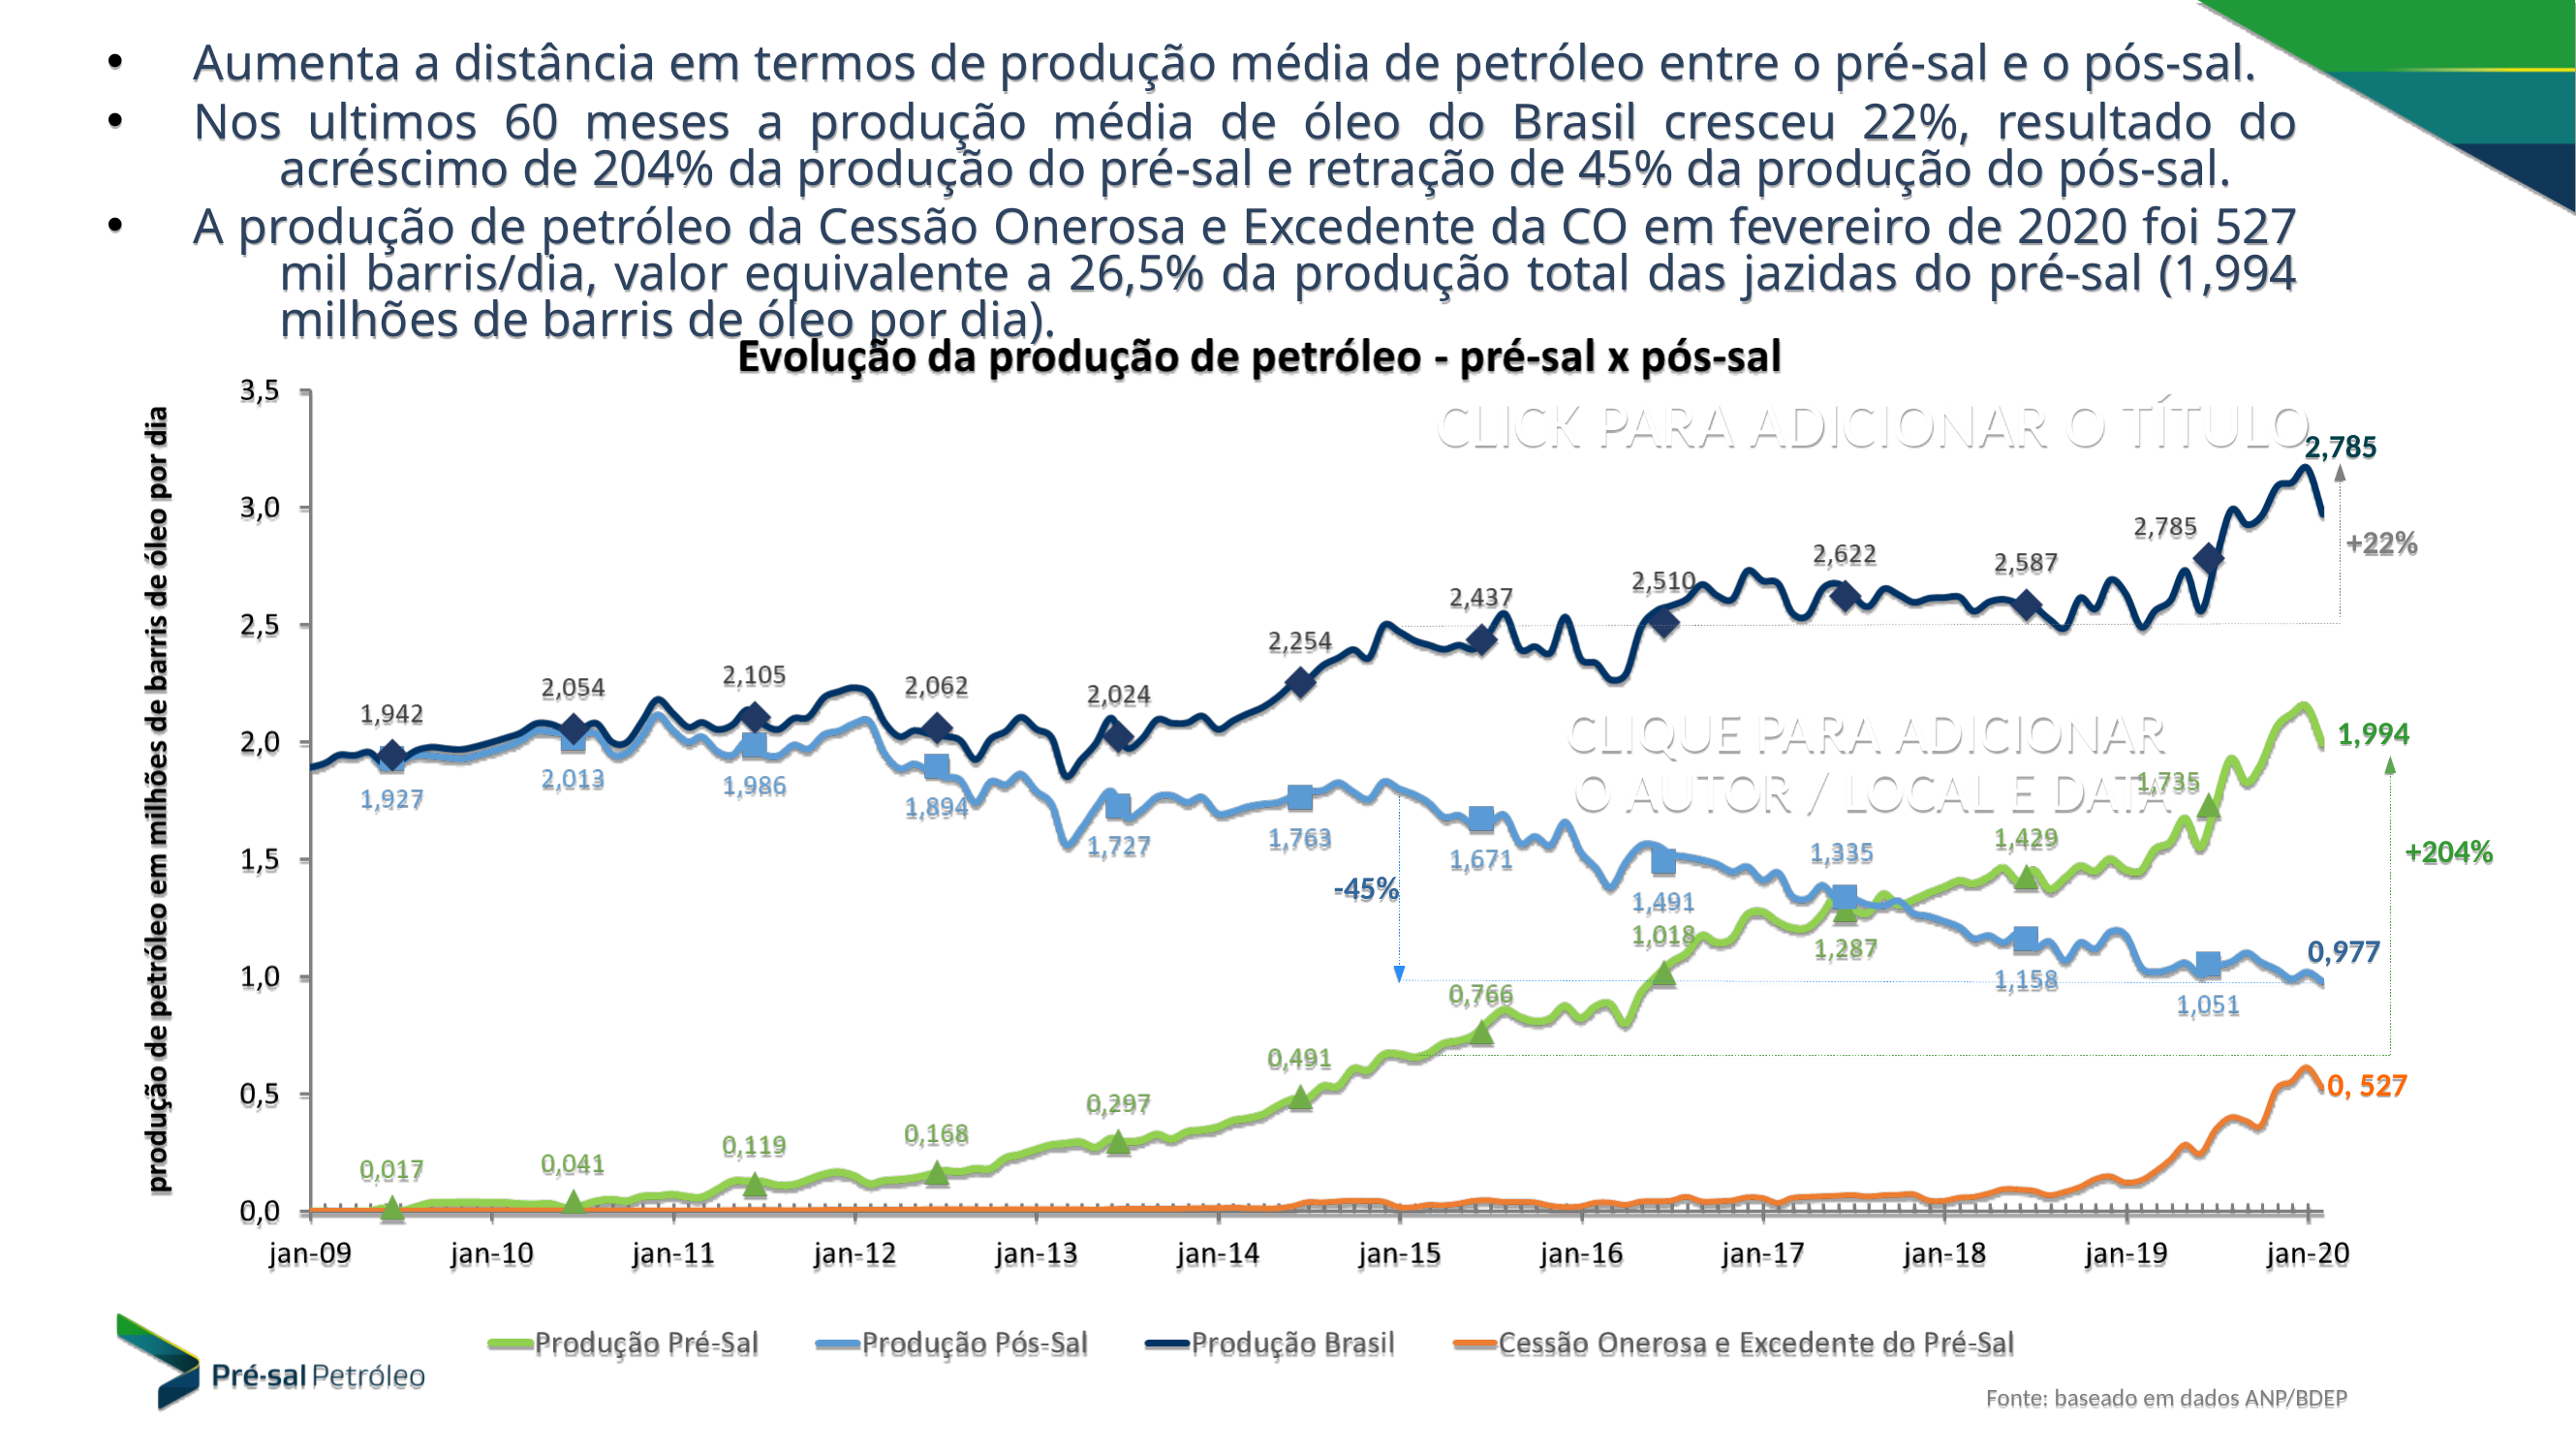

Aumenta a distância em termos de produção média de petróleo entre o pré-sal e o pós-sal.
Nos ultimos 60 meses a produção média de óleo do Brasil cresceu 22%, resultado do acréscimo de 204% da produção do pré-sal e retração de 45% da produção do pós-sal.
A produção de petróleo da Cessão Onerosa e Excedente da CO em fevereiro de 2020 foi 527 mil barris/dia, valor equivalente a 26,5% da produção total das jazidas do pré-sal (1,994 milhões de barris de óleo por dia).
2,785
+22%
1,994
+204%
-45%
0,977
0, 527
Fonte: baseado em dados ANP/BDEP